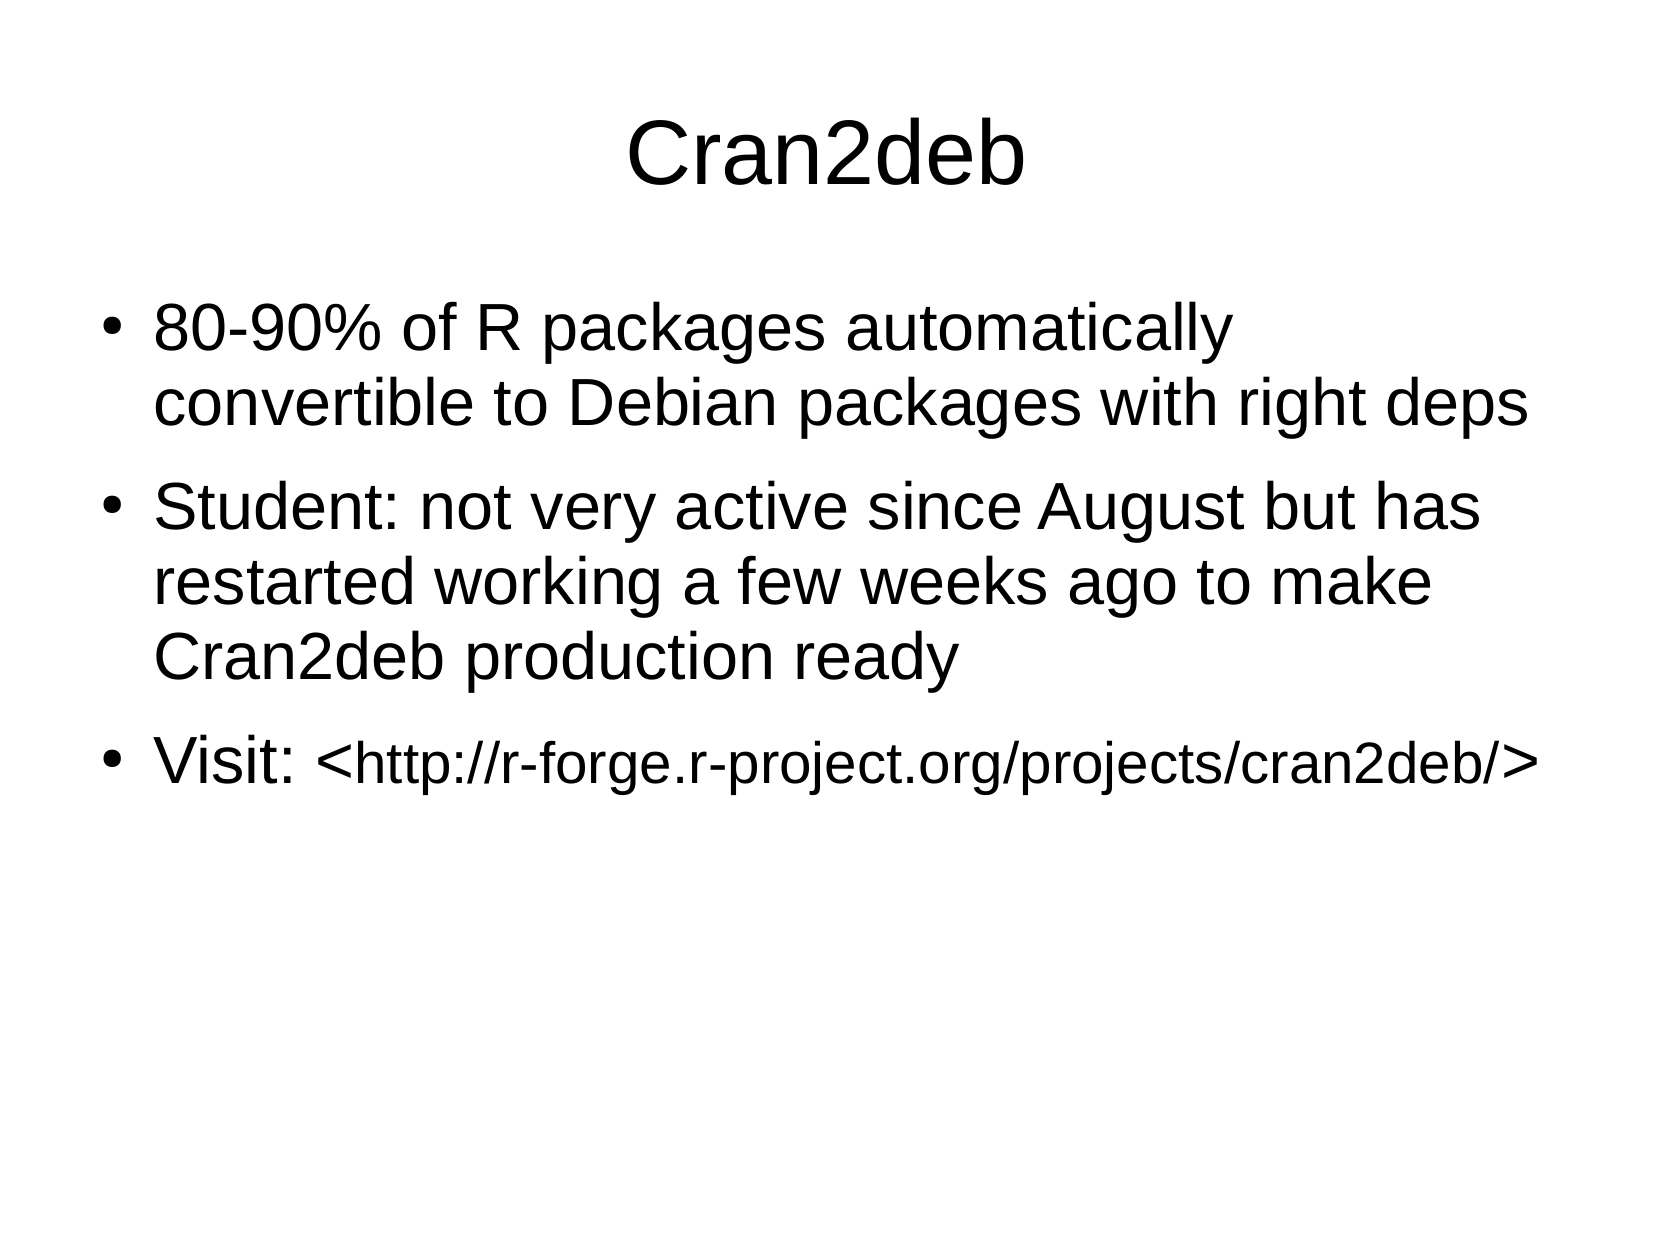

# Cran2deb
80-90% of R packages automatically convertible to Debian packages with right deps
Student: not very active since August but has restarted working a few weeks ago to make Cran2deb production ready
Visit: <http://r-forge.r-project.org/projects/cran2deb/>